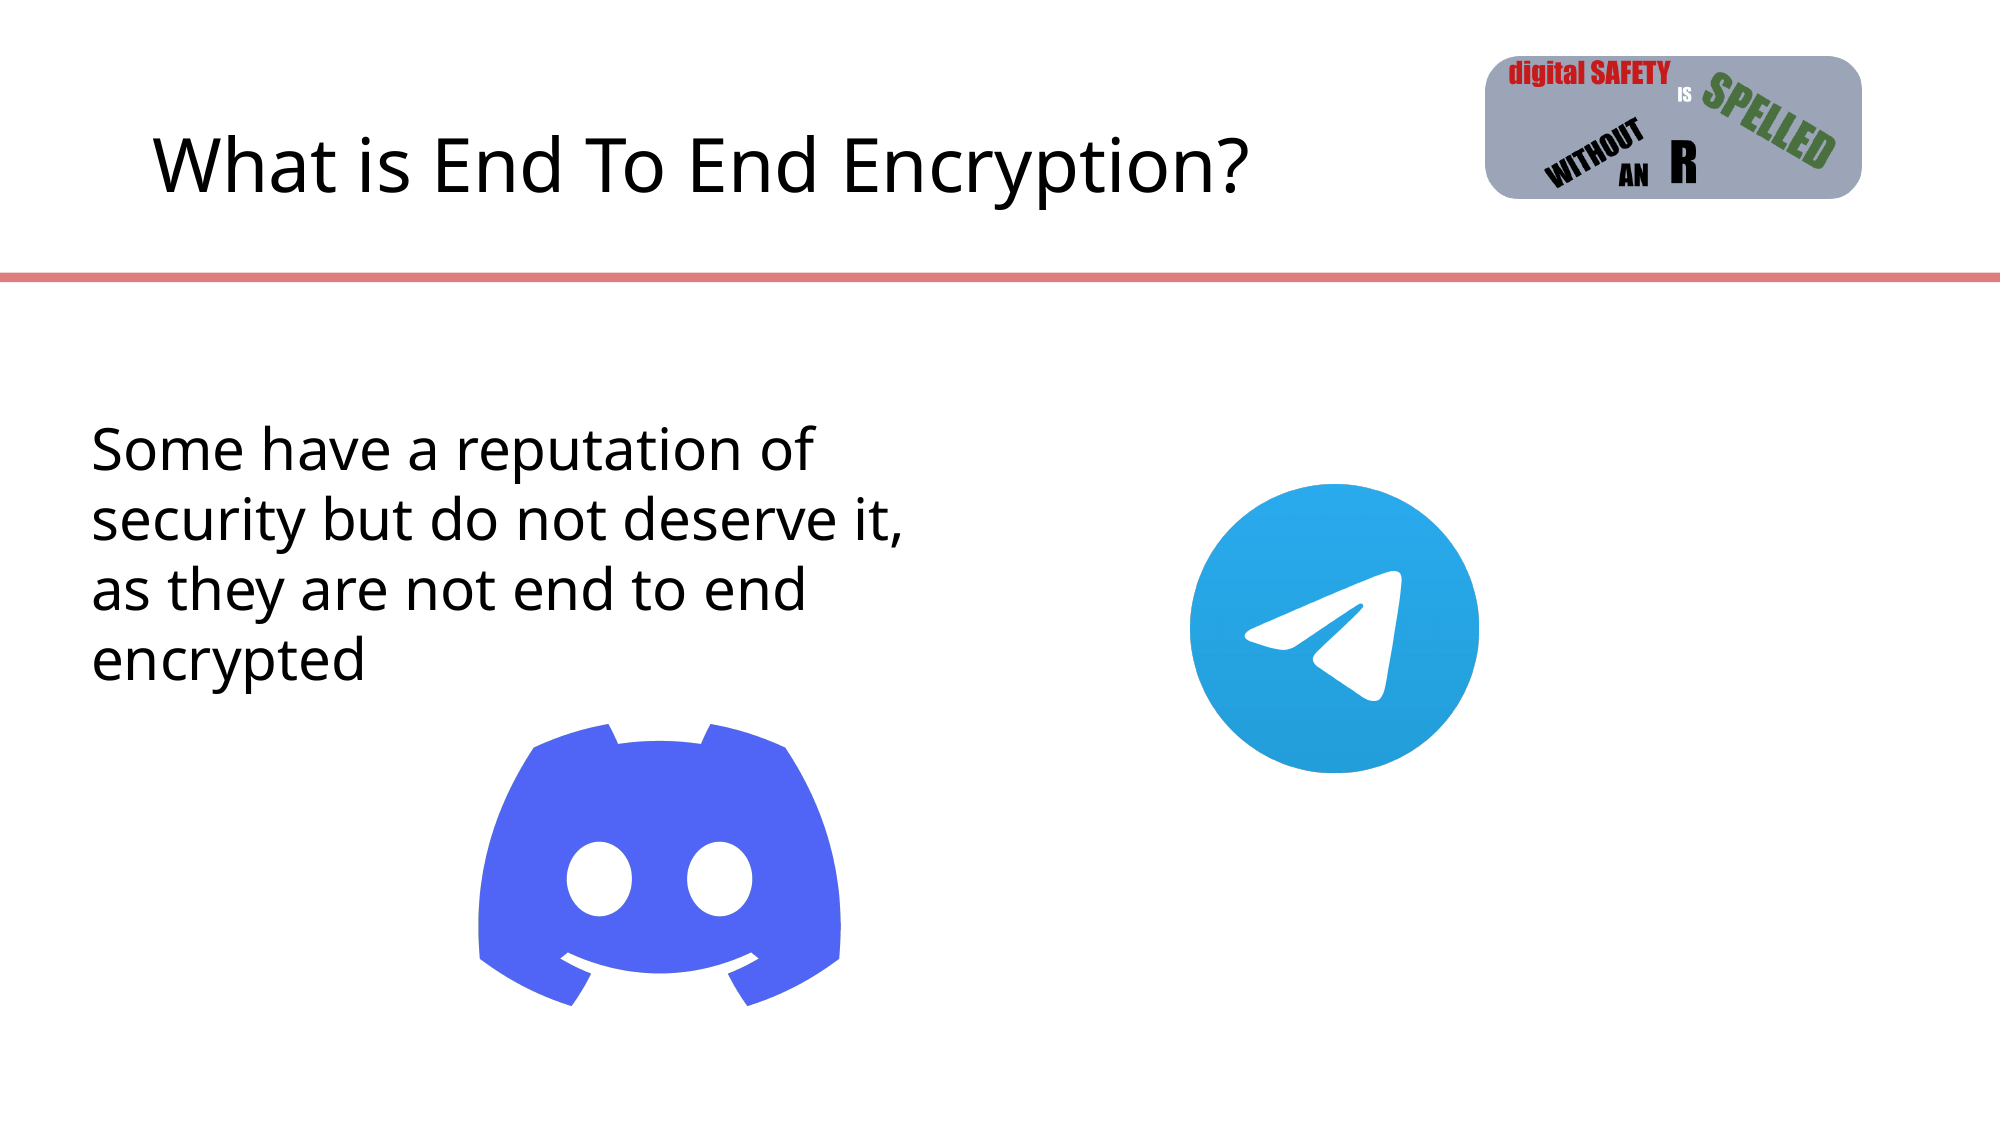

# What is End To End Encryption?
Some have a reputation of security but do not deserve it, as they are not end to end encrypted